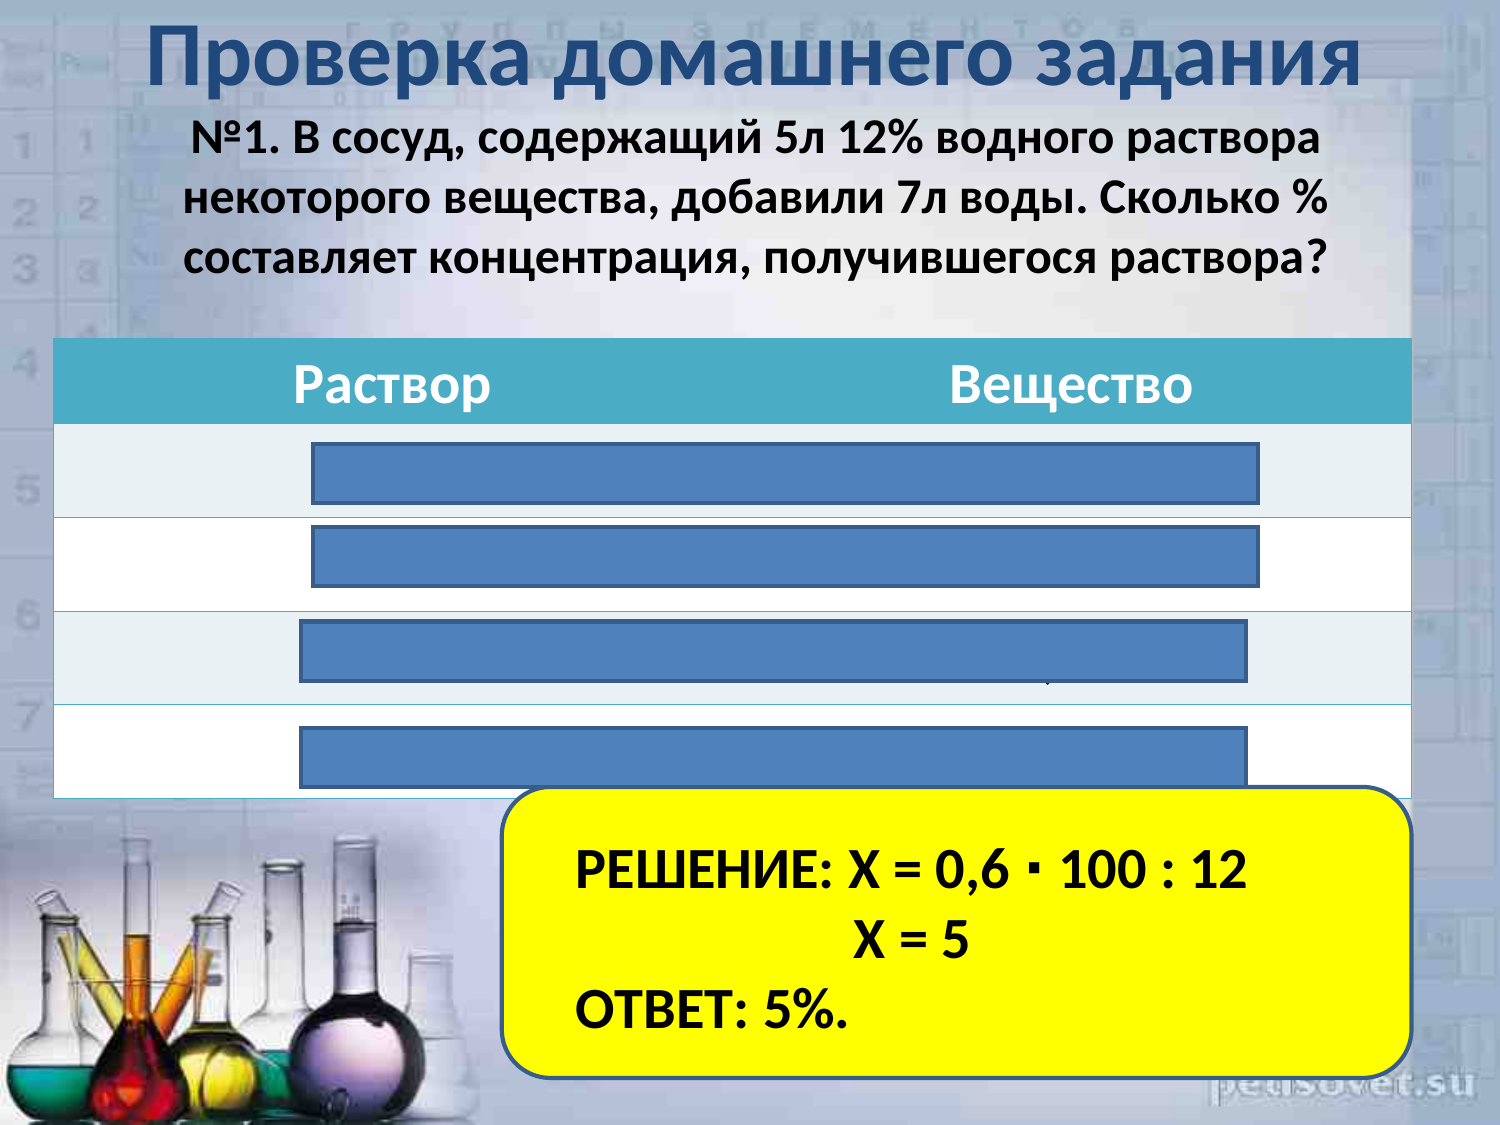

# Проверка домашнего задания №1. В сосуд, содержащий 5л 12% водного раствора некоторого вещества, добавили 7л воды. Сколько % составляет концентрация, получившегося раствора?
| Раствор | Вещество |
| --- | --- |
| 5 л | 0,12 ∙ 5 = 0,6(л) |
| 7 л | нет |
| 12 л | 0,6 л |
| 100% | Х% |
РЕШЕНИЕ: Х = 0,6 ∙ 100 : 12
 Х = 5
ОТВЕТ: 5%.